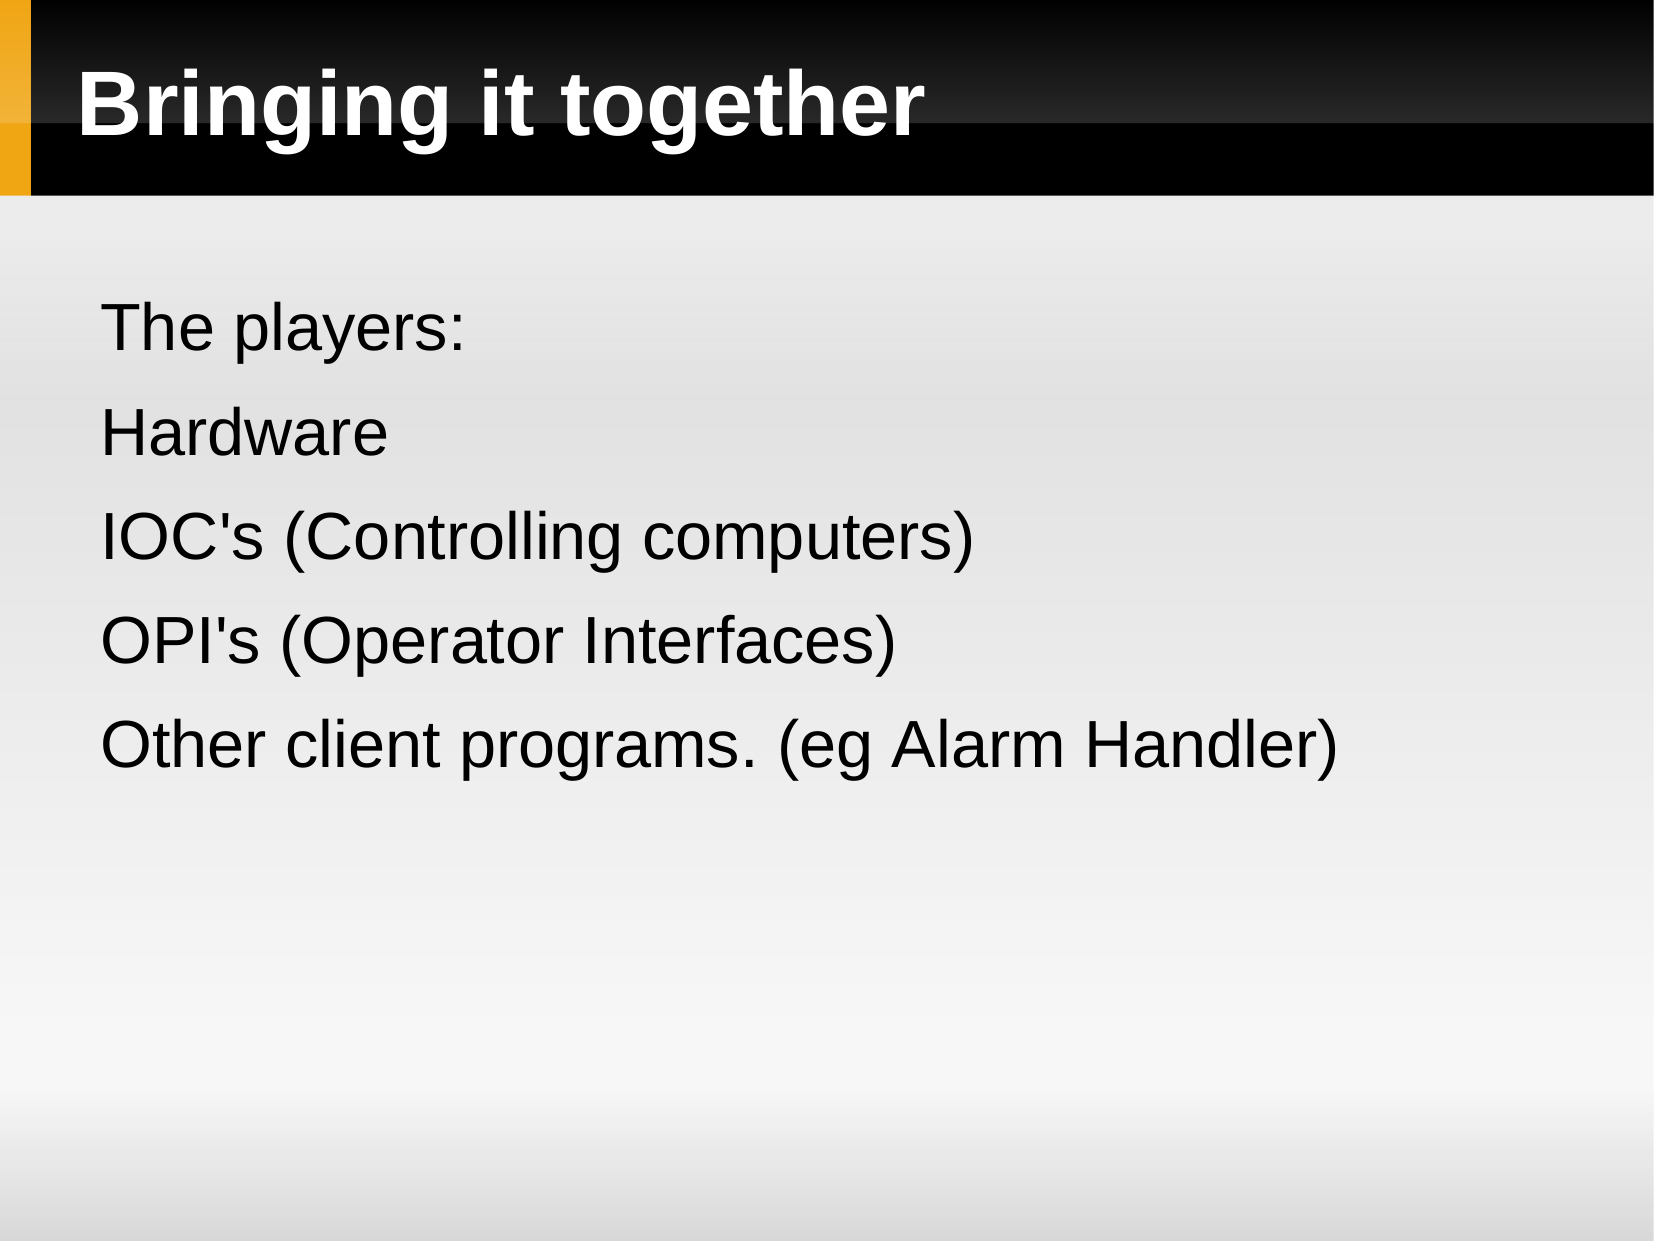

# Bringing it together
The players:
Hardware
IOC's (Controlling computers)
OPI's (Operator Interfaces)
Other client programs. (eg Alarm Handler)